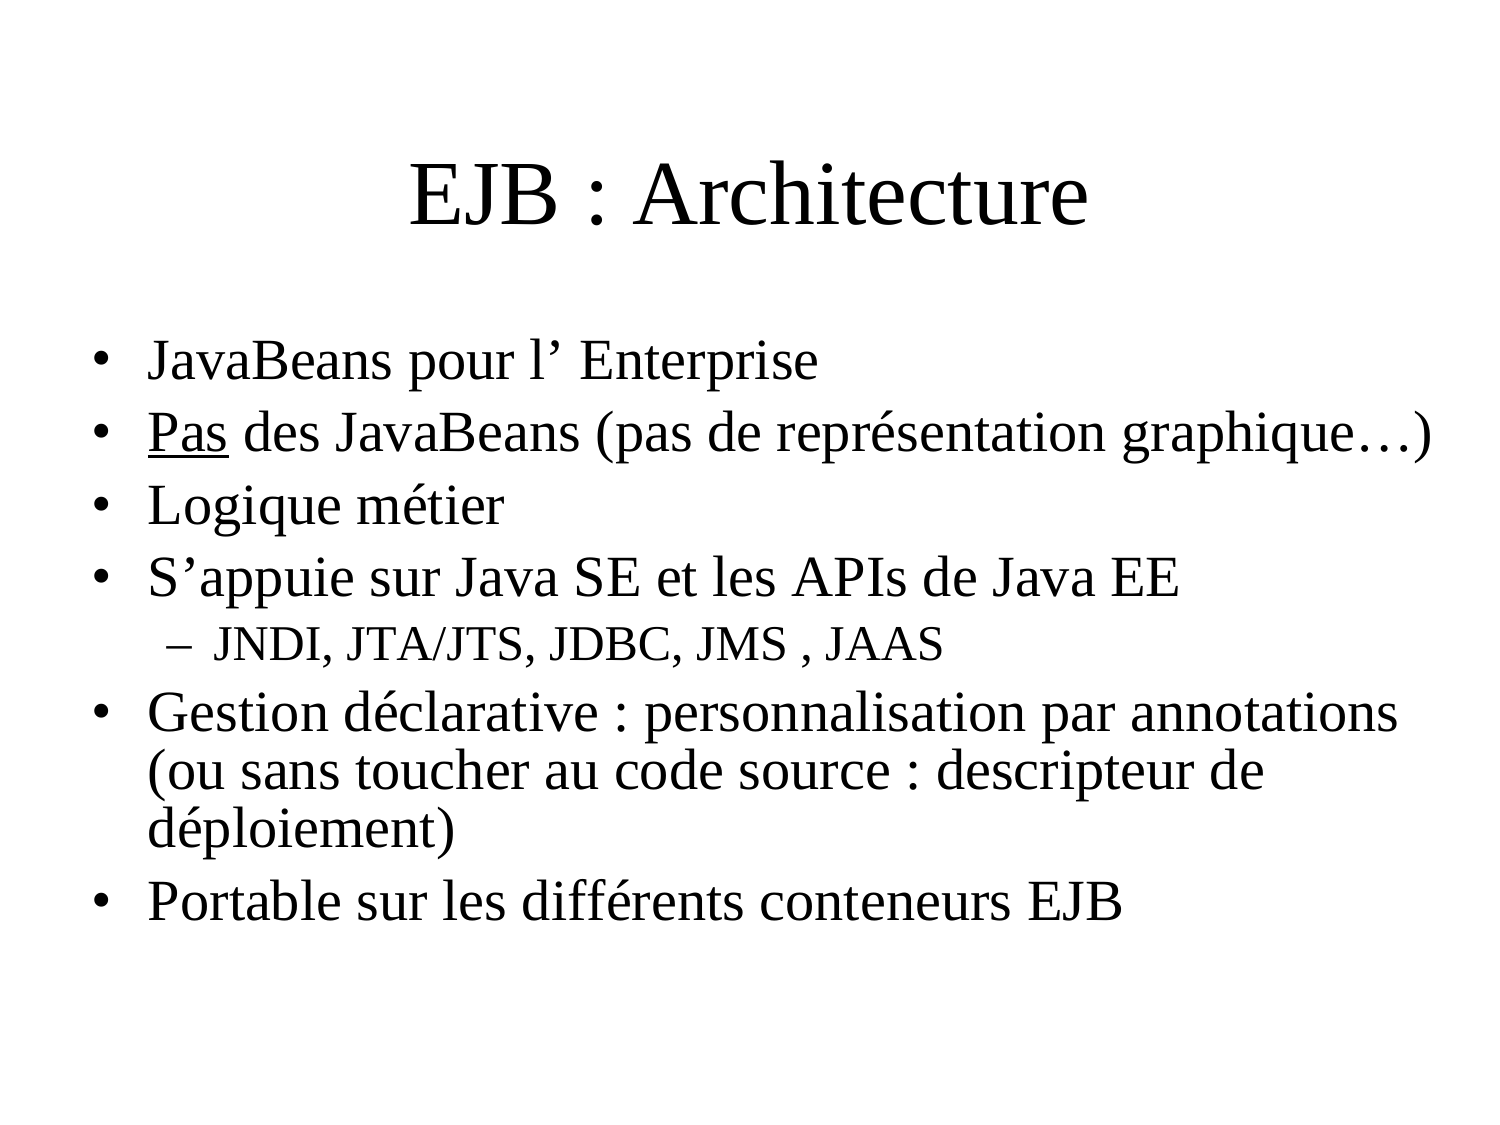

# EJB : Architecture
JavaBeans pour l’ Enterprise
Pas des JavaBeans (pas de représentation graphique…)
Logique métier
S’appuie sur Java SE et les APIs de Java EE
JNDI, JTA/JTS, JDBC, JMS , JAAS
Gestion déclarative : personnalisation par annotations (ou sans toucher au code source : descripteur de déploiement)
Portable sur les différents conteneurs EJB